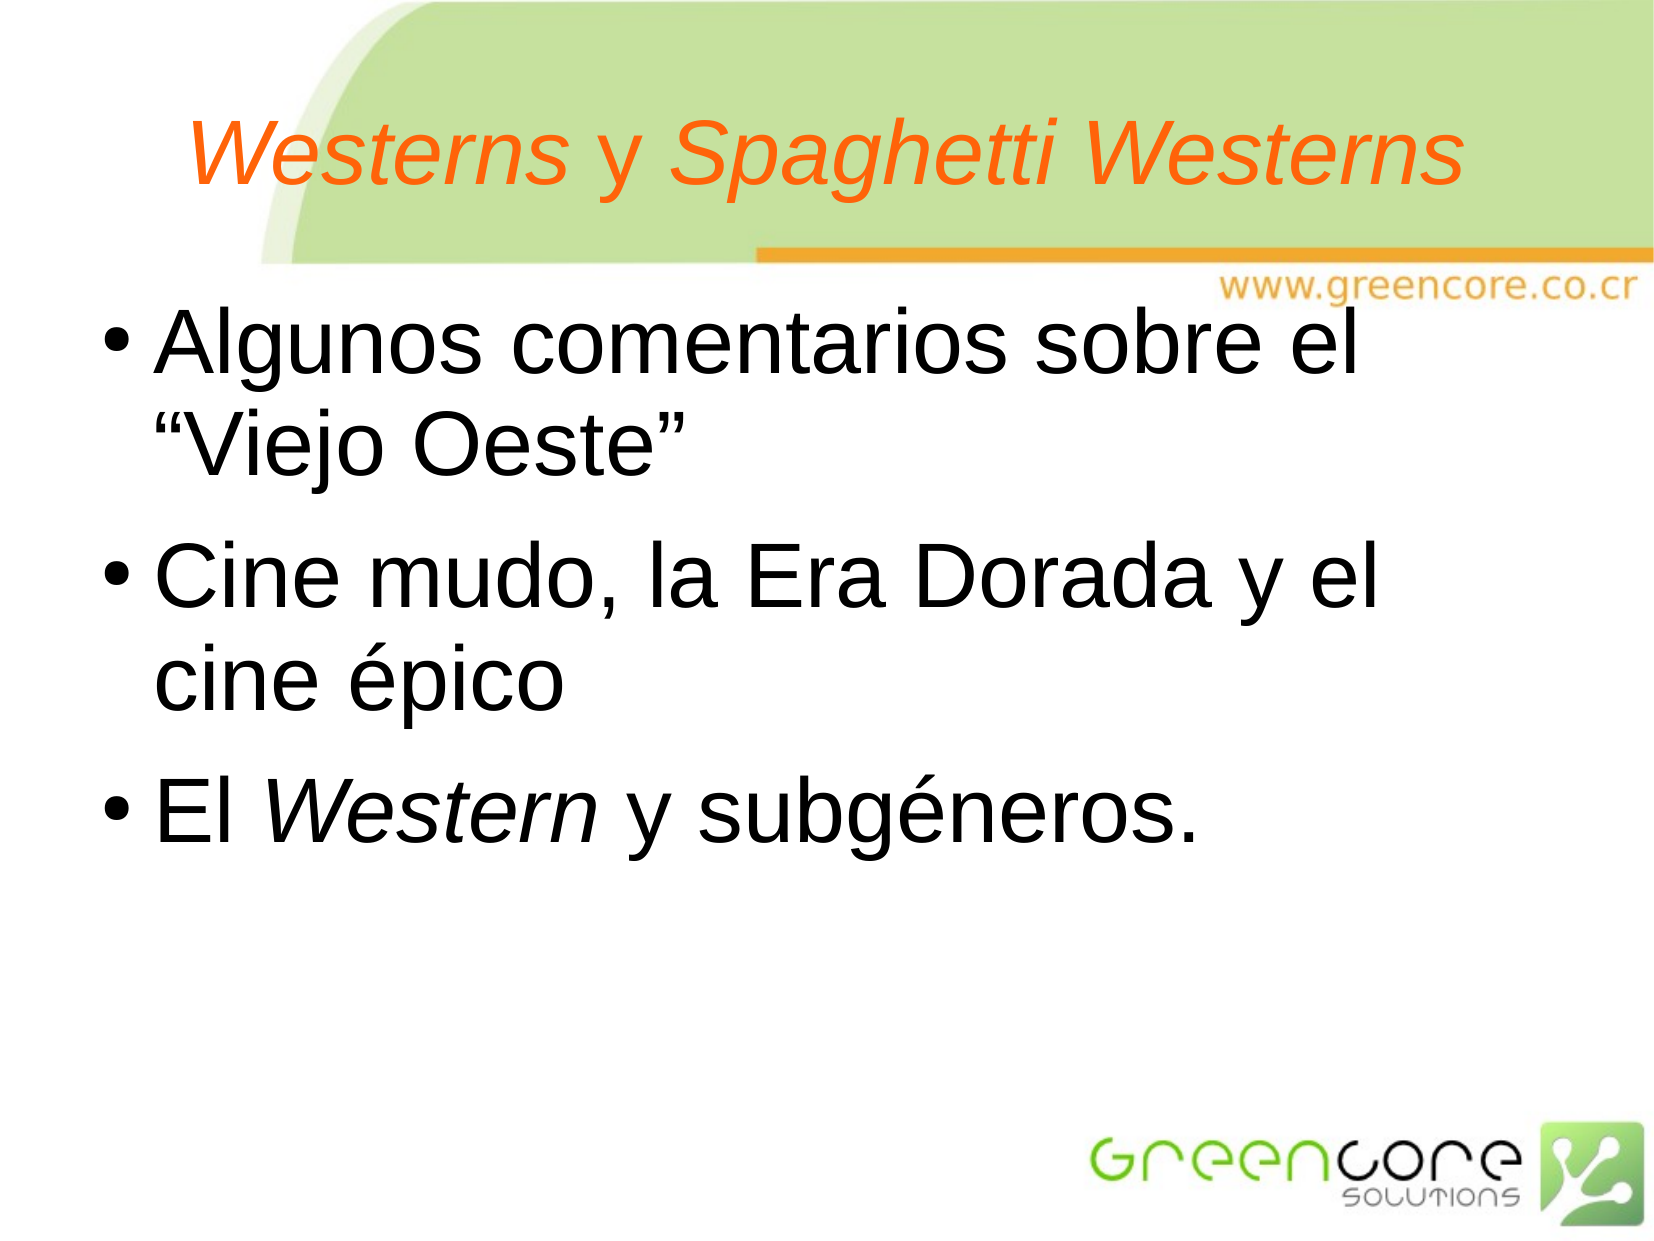

# Westerns y Spaghetti Westerns
Algunos comentarios sobre el “Viejo Oeste”
Cine mudo, la Era Dorada y el cine épico
El Western y subgéneros.